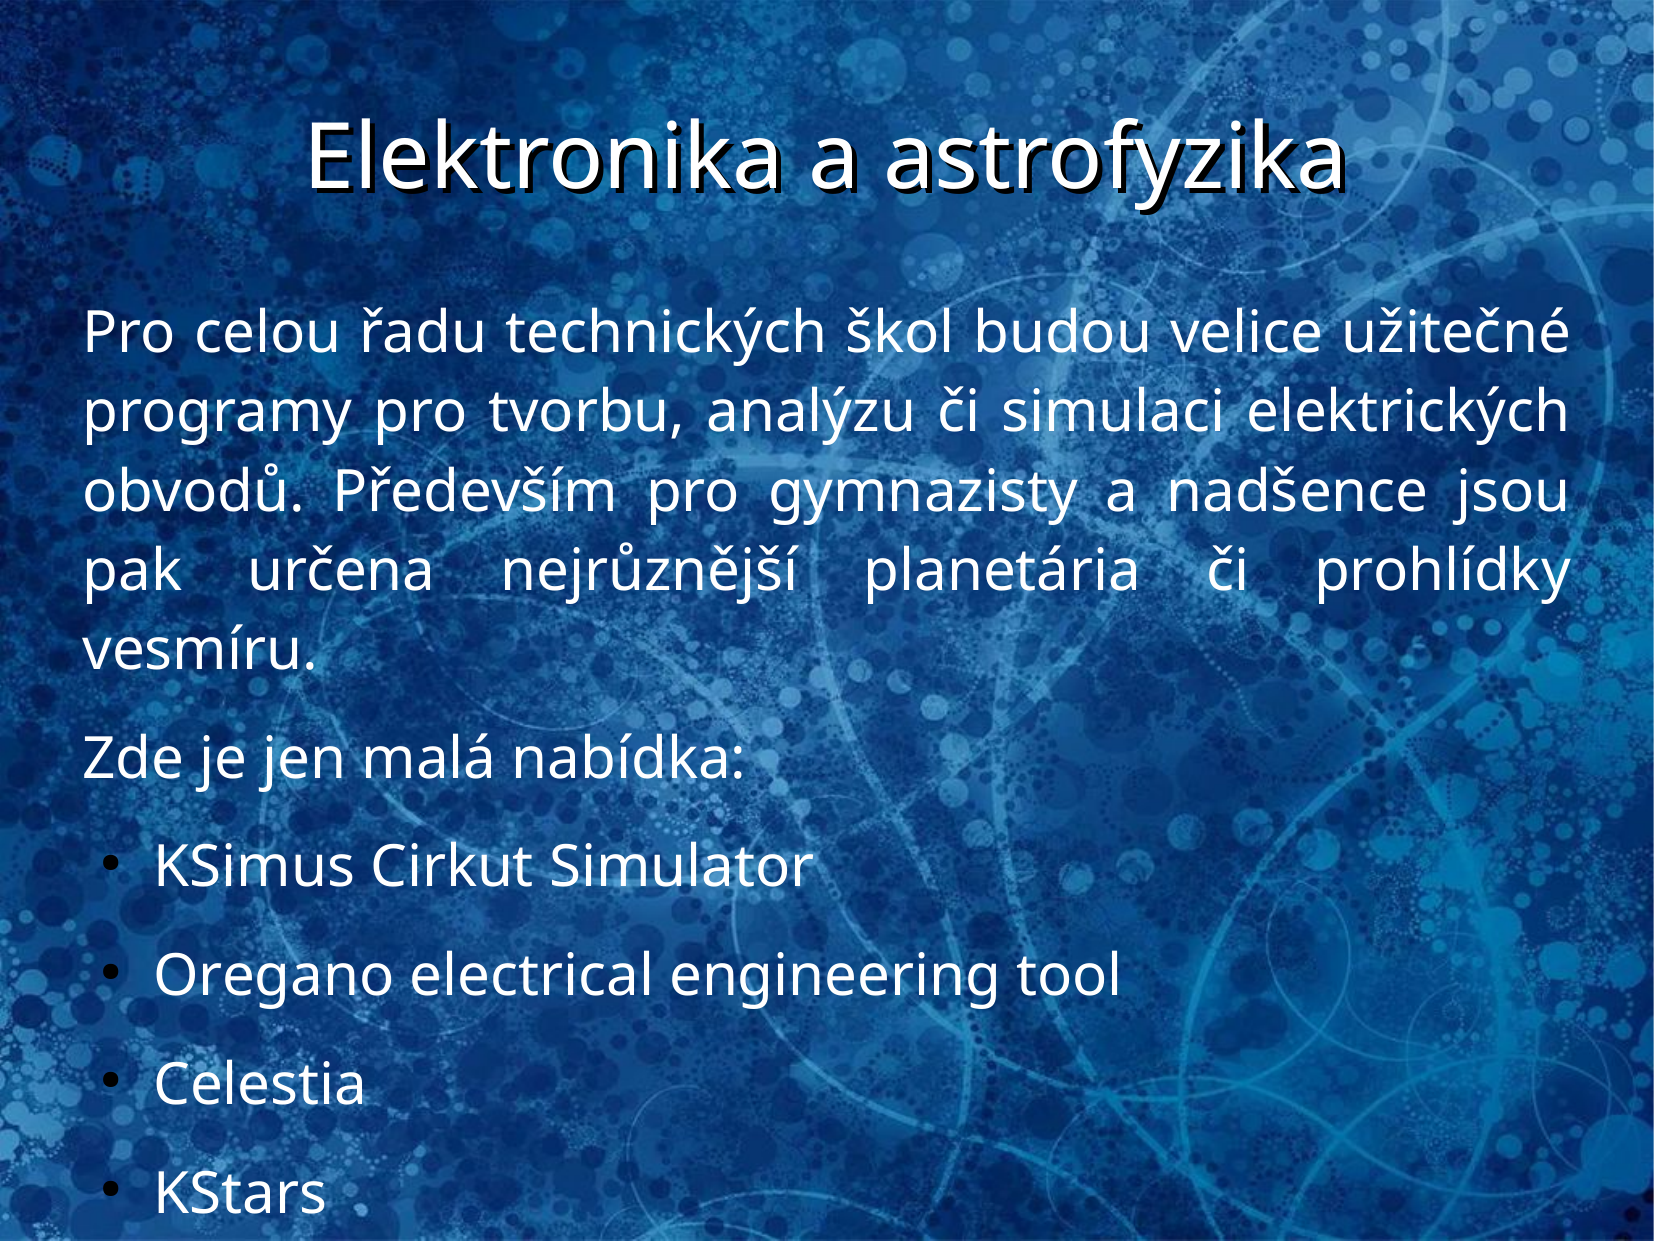

# Elektronika a astrofyzika
Pro celou řadu technických škol budou velice užitečné programy pro tvorbu, analýzu či simulaci elektrických obvodů. Především pro gymnazisty a nadšence jsou pak určena nejrůznější planetária či prohlídky vesmíru.
Zde je jen malá nabídka:
KSimus Cirkut Simulator
Oregano electrical engineering tool
Celestia
KStars